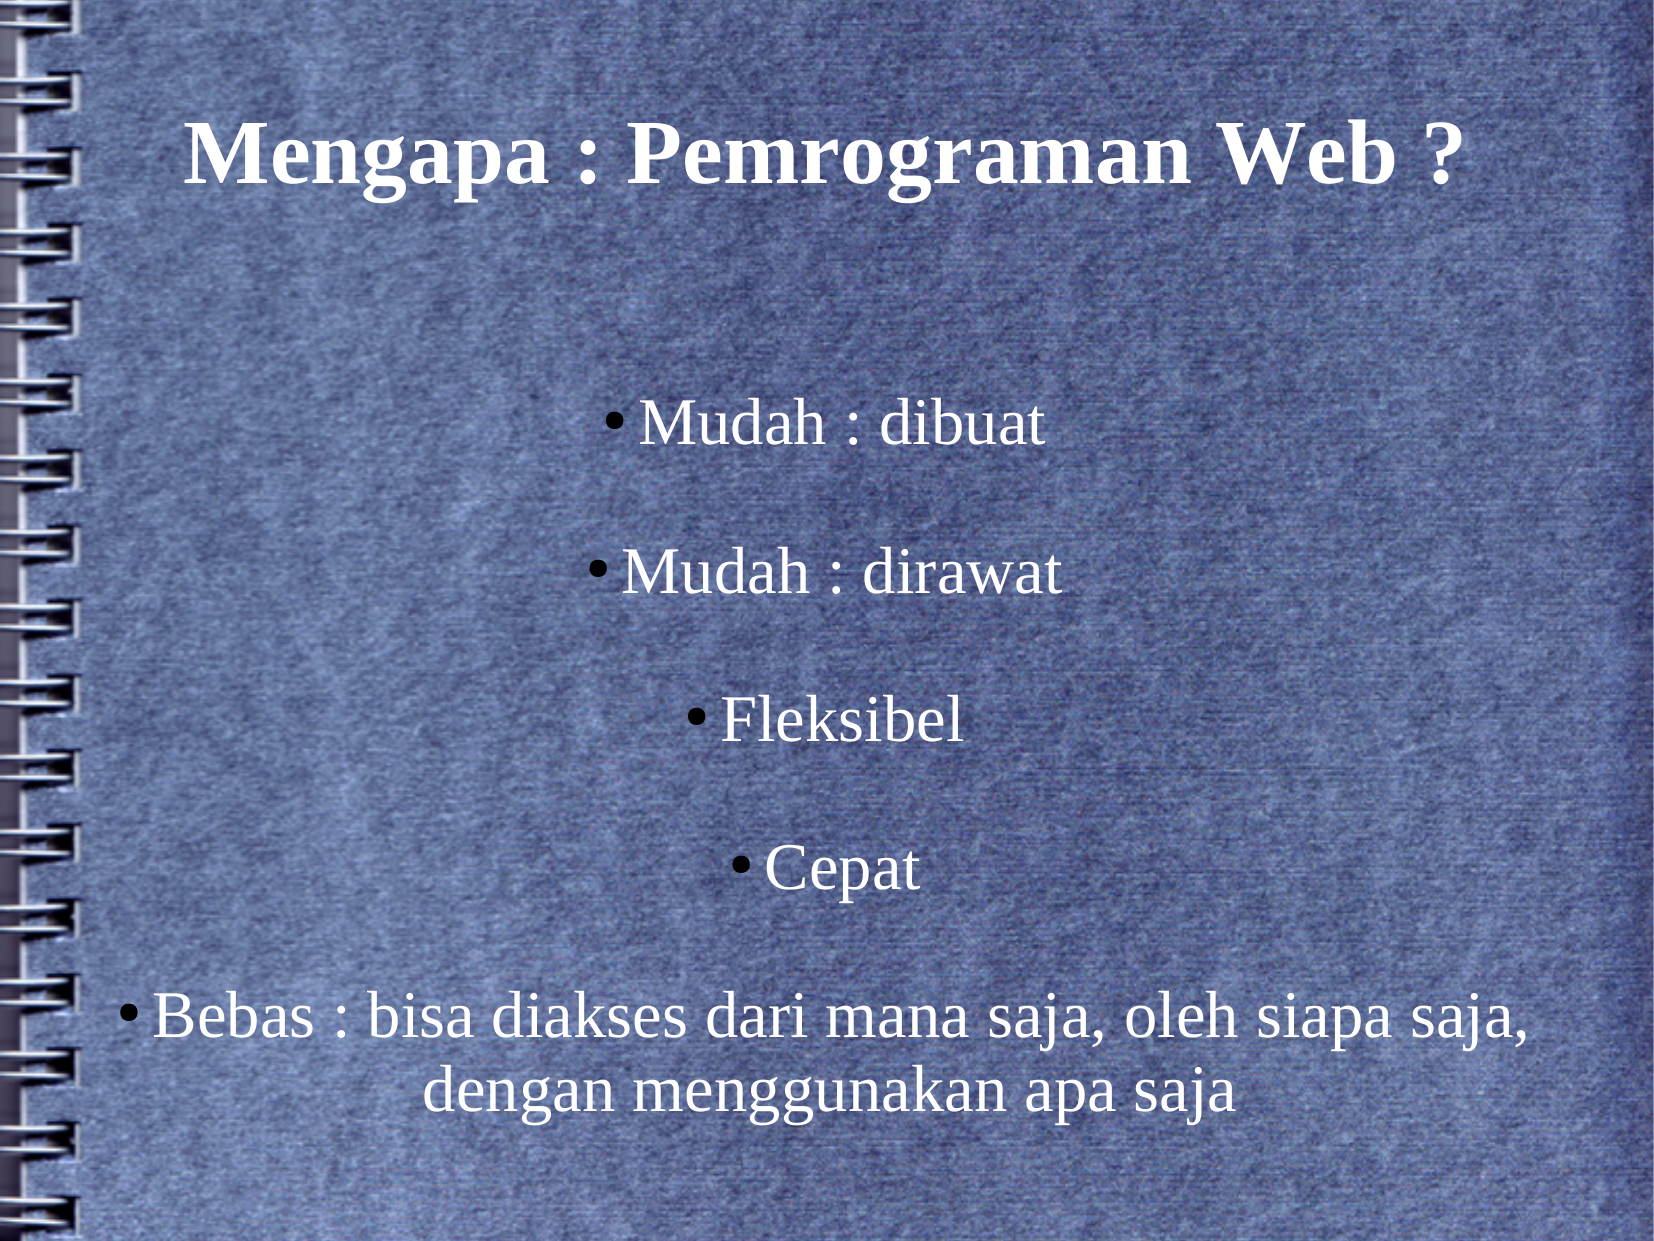

# Mengapa : Pemrograman Web ?
Mudah : dibuat
Mudah : dirawat
Fleksibel
Cepat
Bebas : bisa diakses dari mana saja, oleh siapa saja, dengan menggunakan apa saja